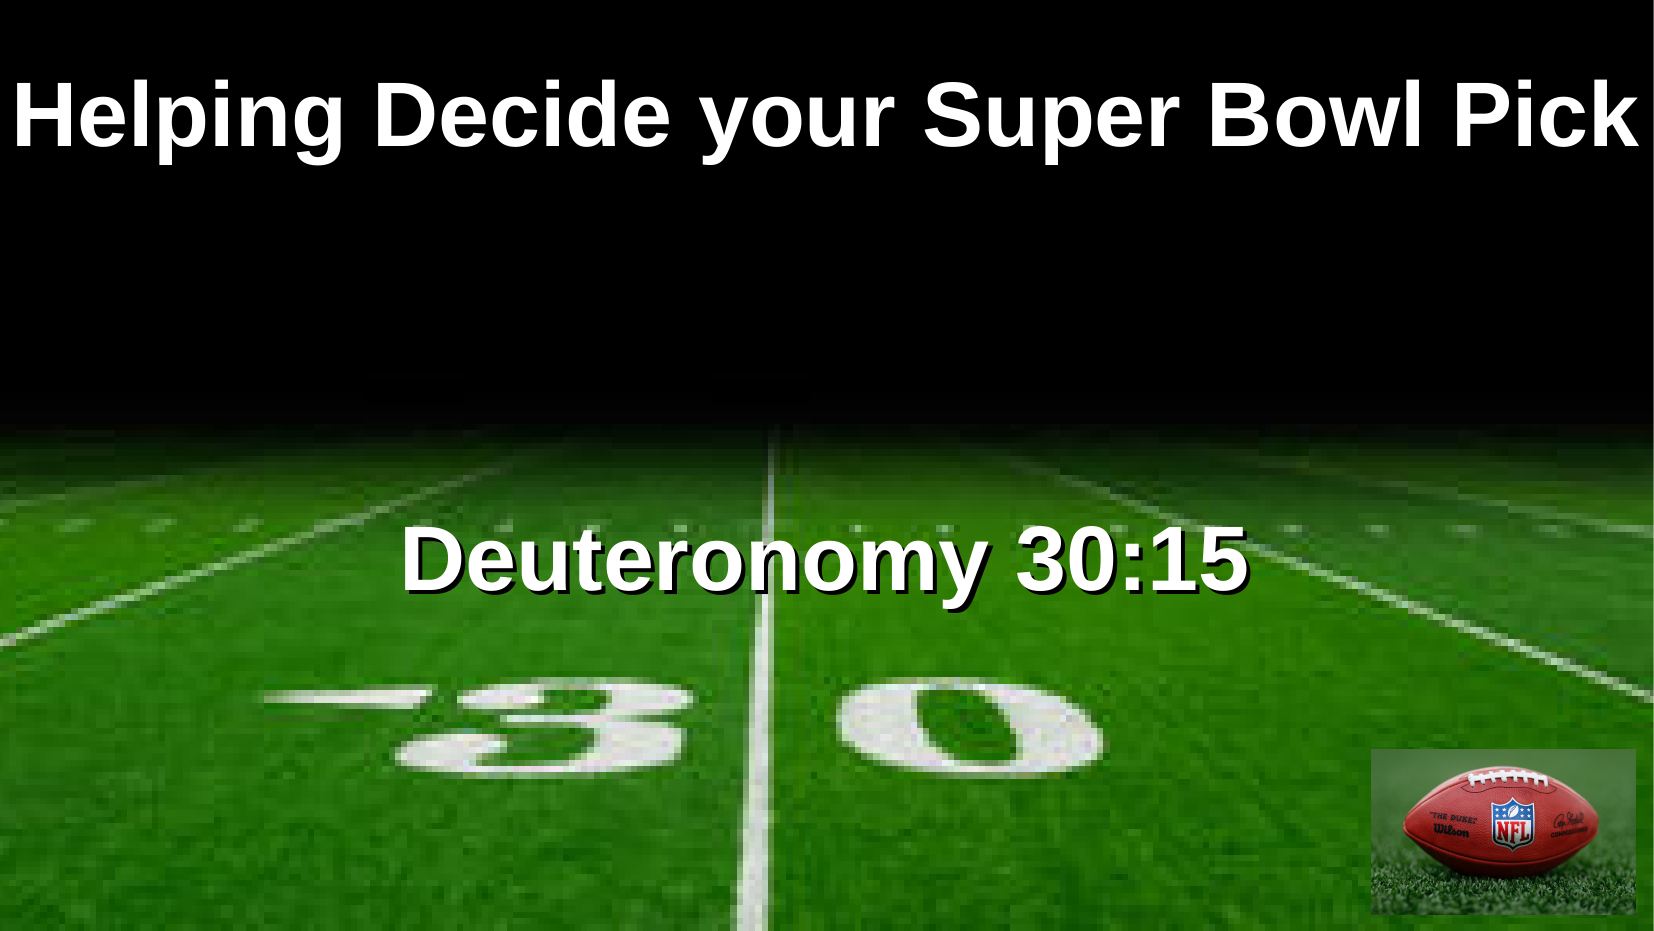

# Helping Decide your Super Bowl Pick
Deuteronomy 30:15